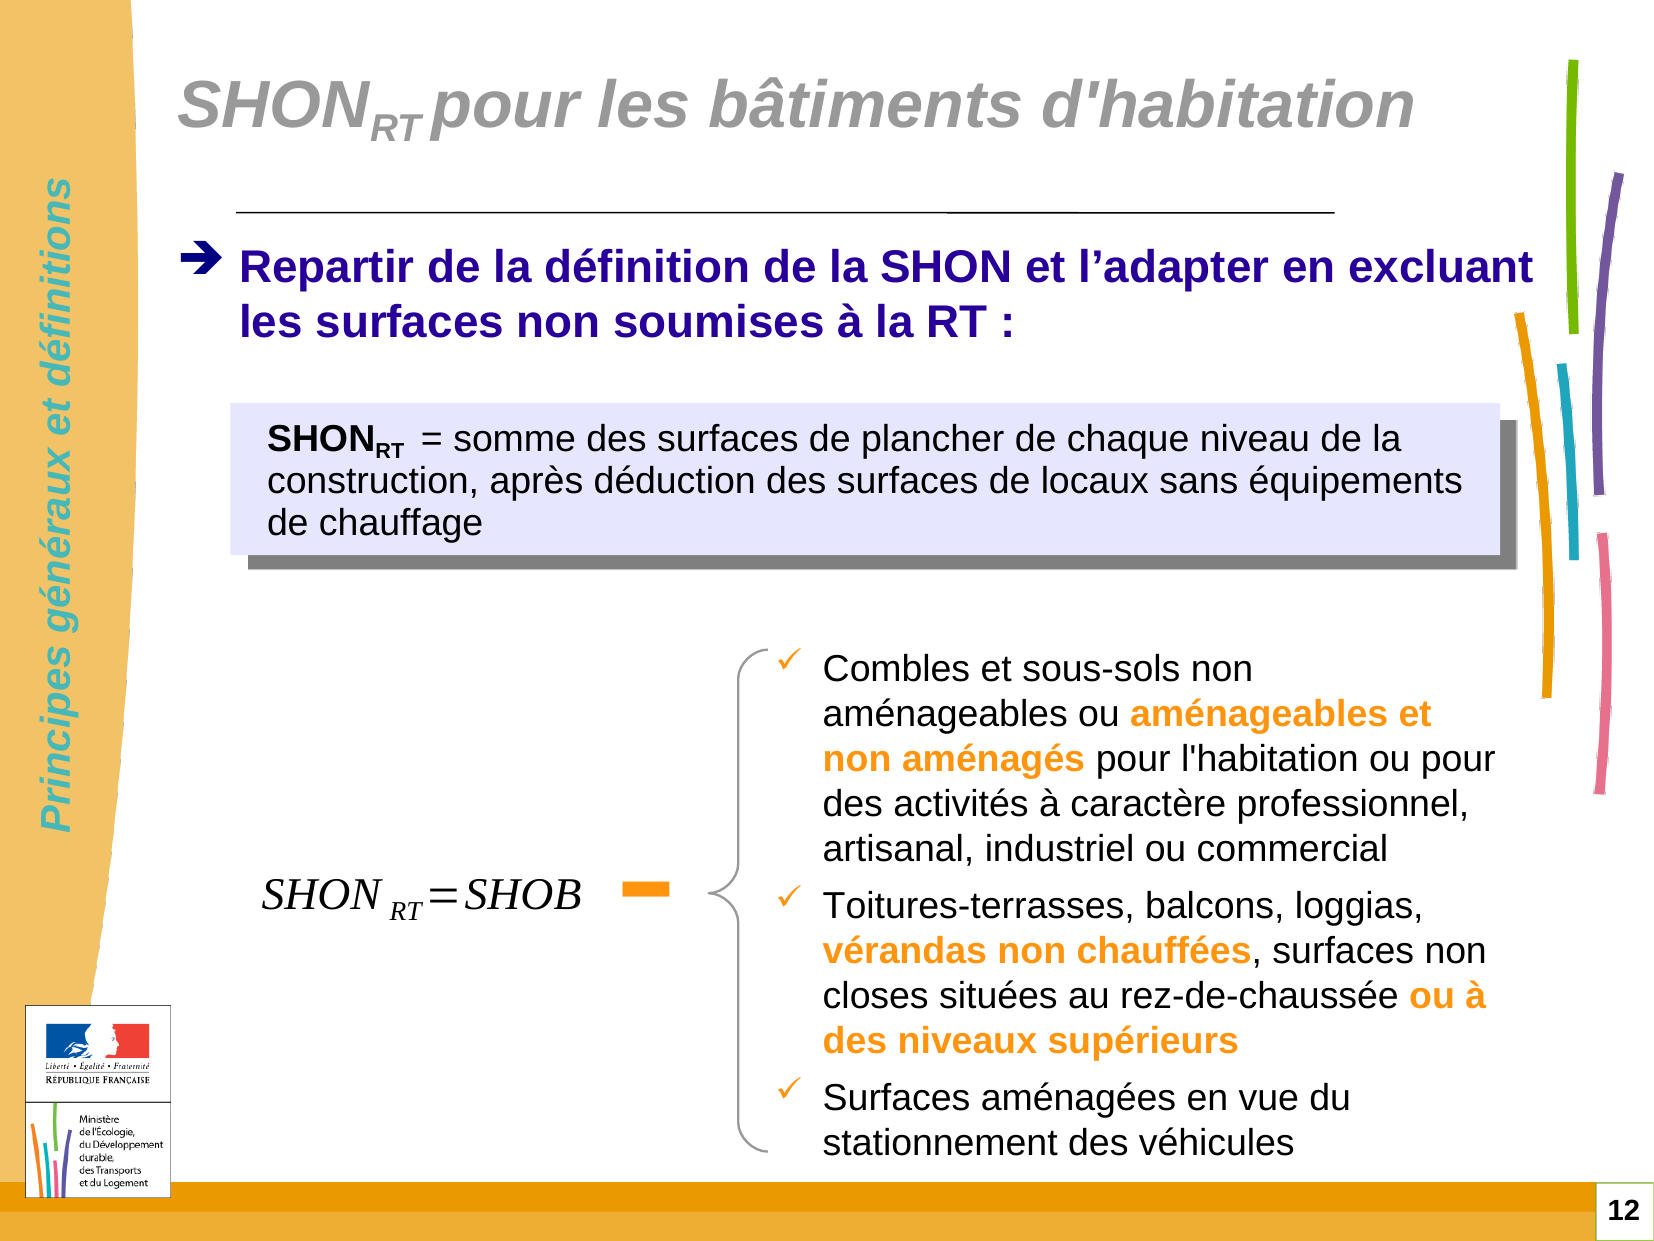

SHONRT pour les bâtiments d'habitation
# Repartir de la définition de la SHON et l’adapter en excluant les surfaces non soumises à la RT :
SHONRT = somme des surfaces de plancher de chaque niveau de la construction, après déduction des surfaces de locaux sans équipements de chauffage
Principes généraux et définitions
Combles et sous-sols non aménageables ou aménageables et non aménagés pour l'habitation ou pour des activités à caractère professionnel, artisanal, industriel ou commercial
Toitures-terrasses, balcons, loggias, vérandas non chauffées, surfaces non closes situées au rez-de-chaussée ou à des niveaux supérieurs
Surfaces aménagées en vue du stationnement des véhicules
-
12